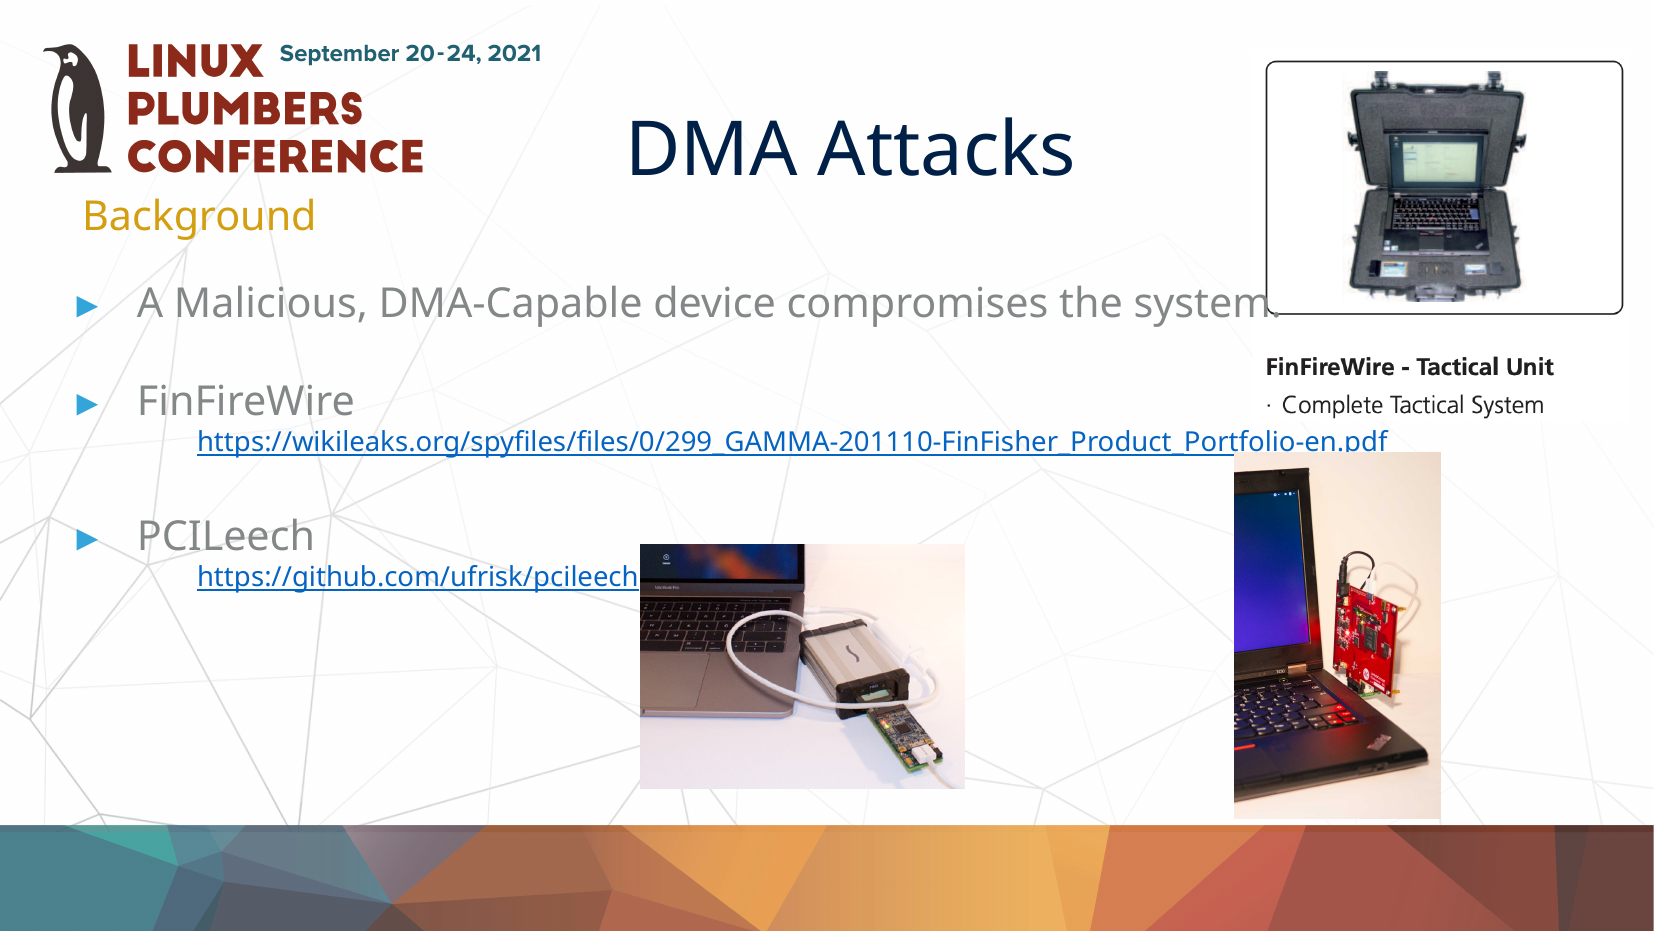

DMA Attacks
Background
A Malicious, DMA-Capable device compromises the system.
FinFireWire
https://wikileaks.org/spyfiles/files/0/299_GAMMA-201110-FinFisher_Product_Portfolio-en.pdf
PCILeech
https://github.com/ufrisk/pcileech